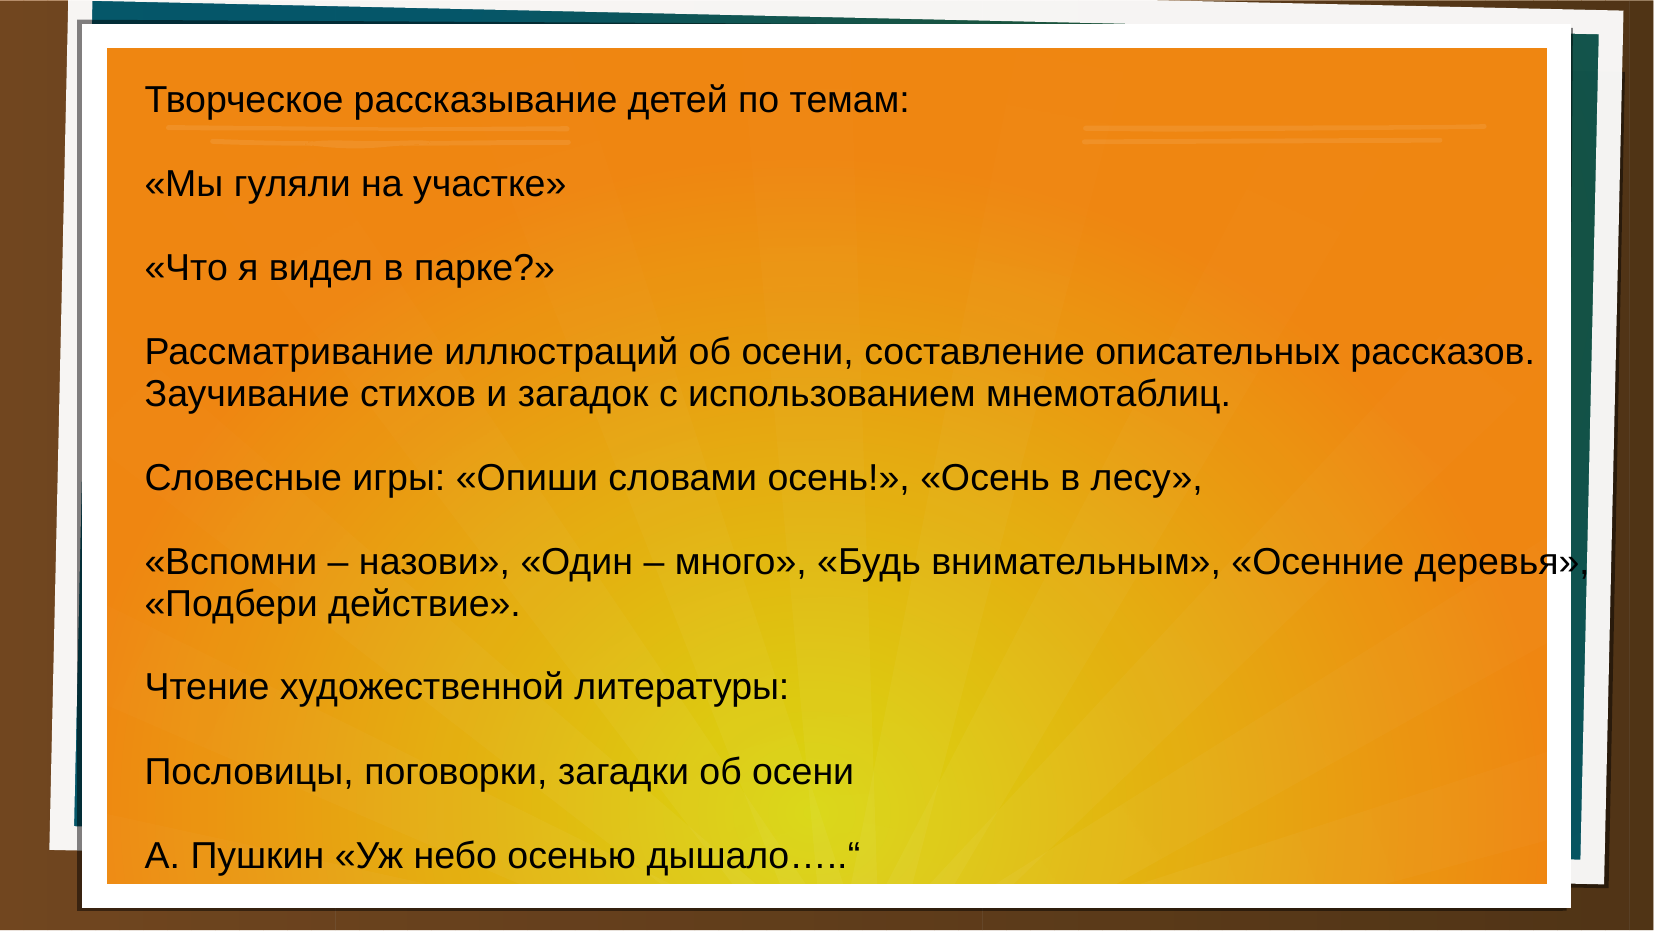

Творческое рассказывание детей по темам:
«Мы гуляли на участке»
«Что я видел в парке?»
Рассматривание иллюстраций об осени, составление описательных рассказов. Заучивание стихов и загадок с использованием мнемотаблиц.
Словесные игры: «Опиши словами осень!», «Осень в лесу»,
«Вспомни – назови», «Один – много», «Будь внимательным», «Осенние деревья», «Подбери действие».
Чтение художественной литературы:
Пословицы, поговорки, загадки об осени
А. Пушкин «Уж небо осенью дышало…..“